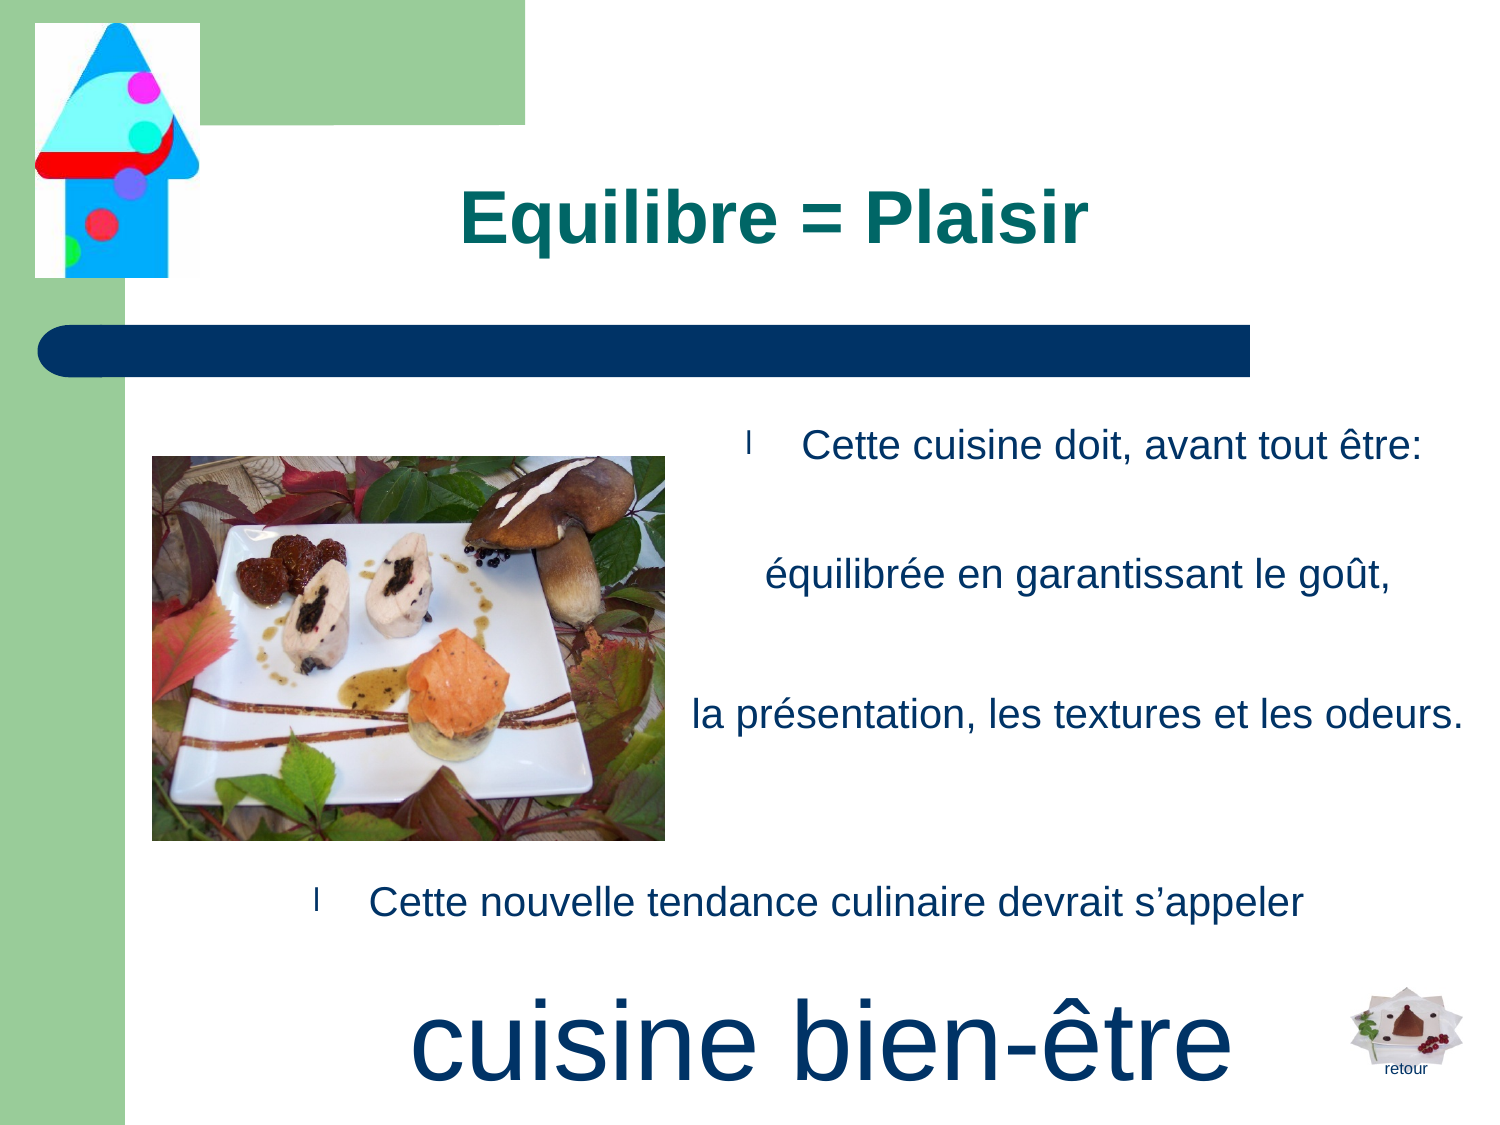

# Equilibre = Plaisir
Cette cuisine doit, avant tout être:
équilibrée en garantissant le goût,
la présentation, les textures et les odeurs.
Cette nouvelle tendance culinaire devrait s’appeler
cuisine bien-être
retour